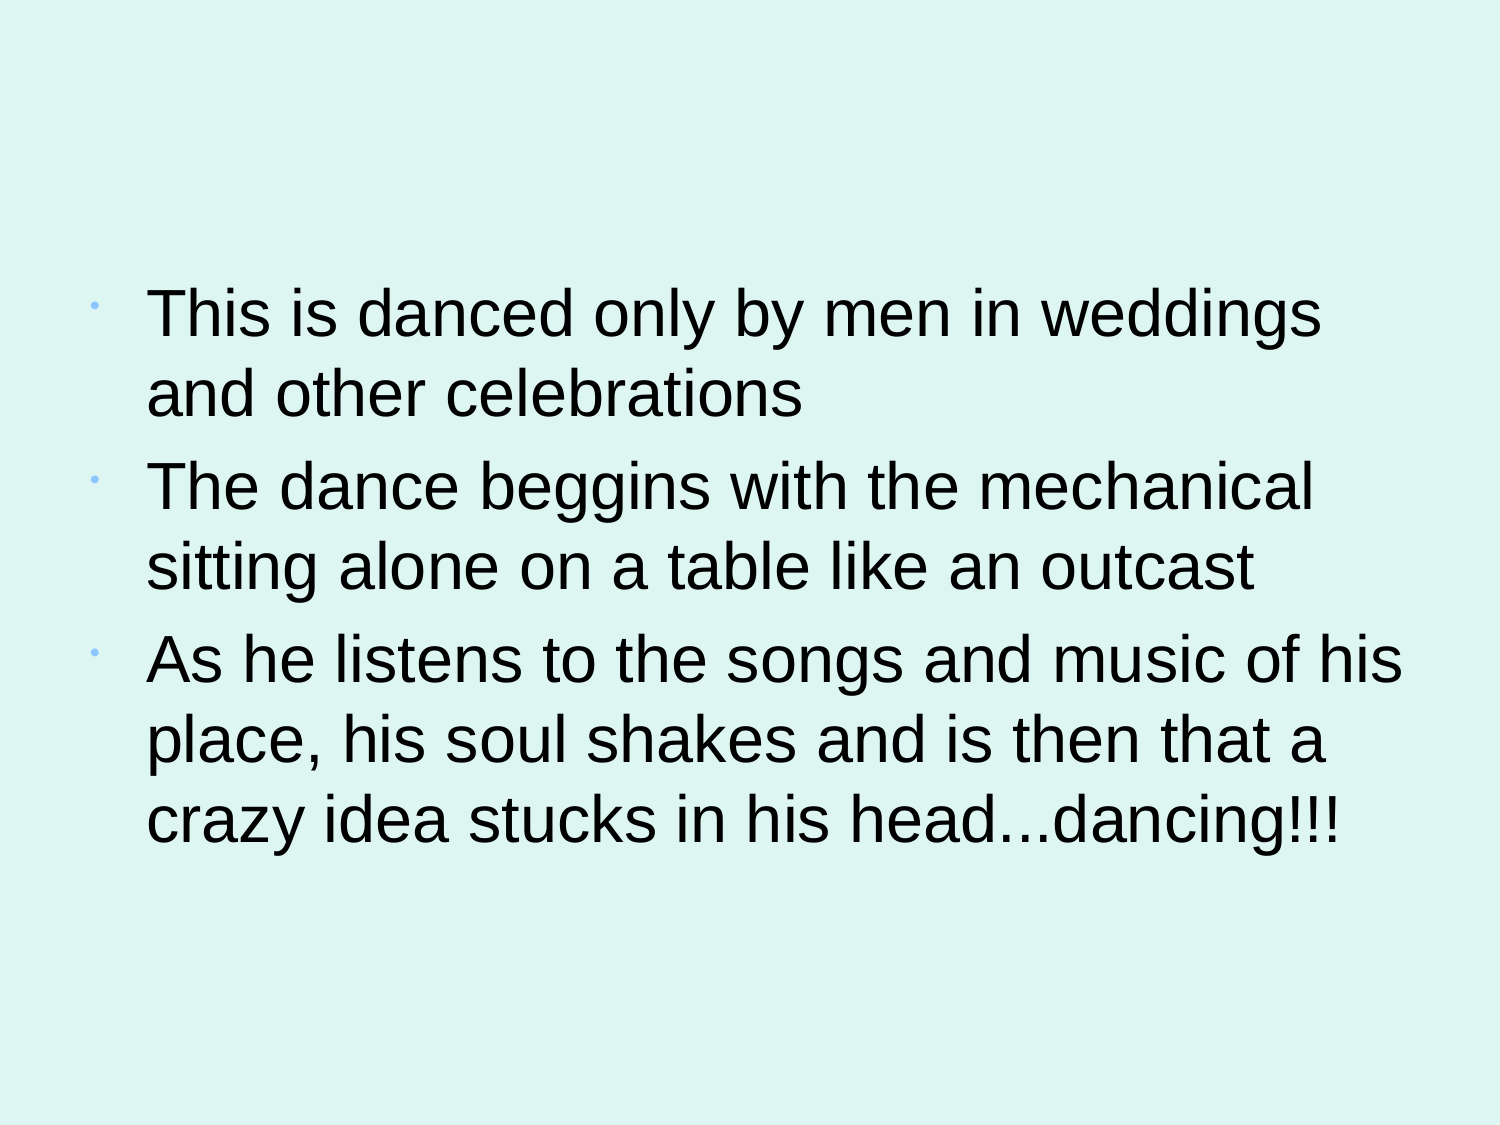

#
This is danced only by men in weddings and other celebrations
The dance beggins with the mechanical sitting alone on a table like an outcast
As he listens to the songs and music of his place, his soul shakes and is then that a crazy idea stucks in his head...dancing!!!